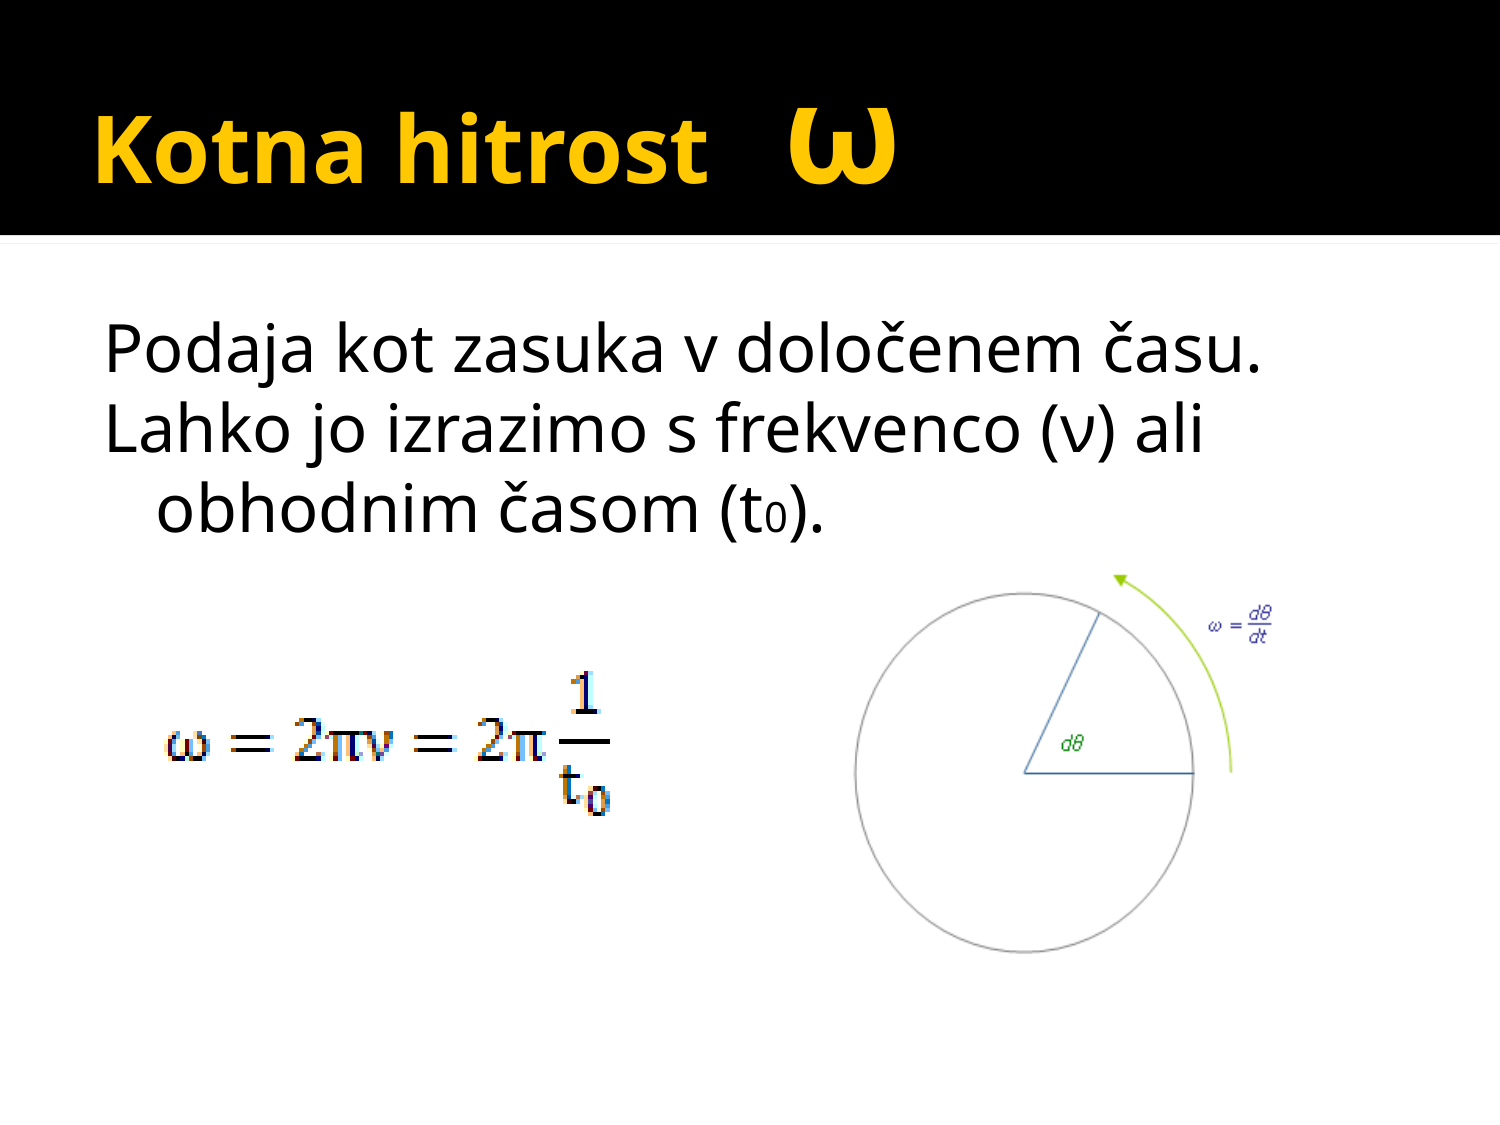

# Kotna hitrost ω
Podaja kot zasuka v določenem času.
Lahko jo izrazimo s frekvenco (ν) ali obhodnim časom (t0).